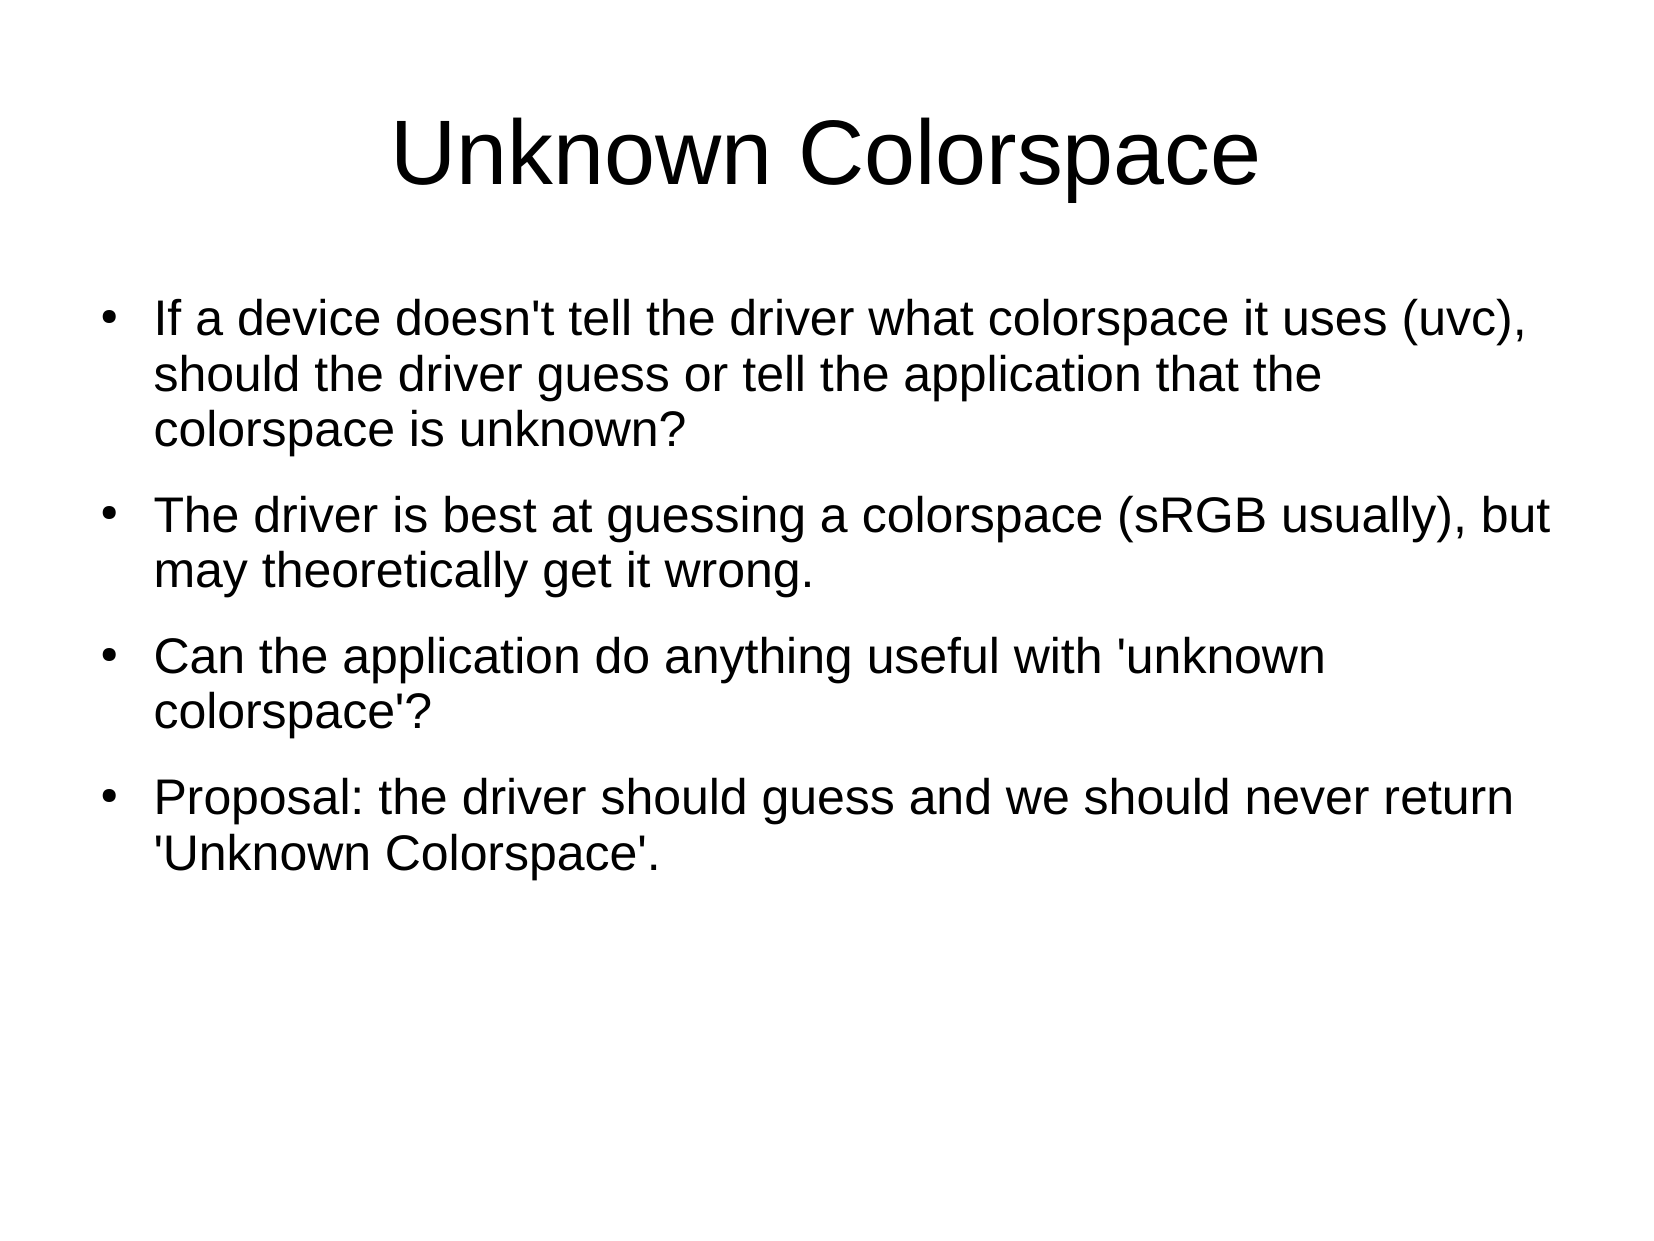

# Unknown Colorspace
If a device doesn't tell the driver what colorspace it uses (uvc), should the driver guess or tell the application that the colorspace is unknown?
The driver is best at guessing a colorspace (sRGB usually), but may theoretically get it wrong.
Can the application do anything useful with 'unknown colorspace'?
Proposal: the driver should guess and we should never return 'Unknown Colorspace'.